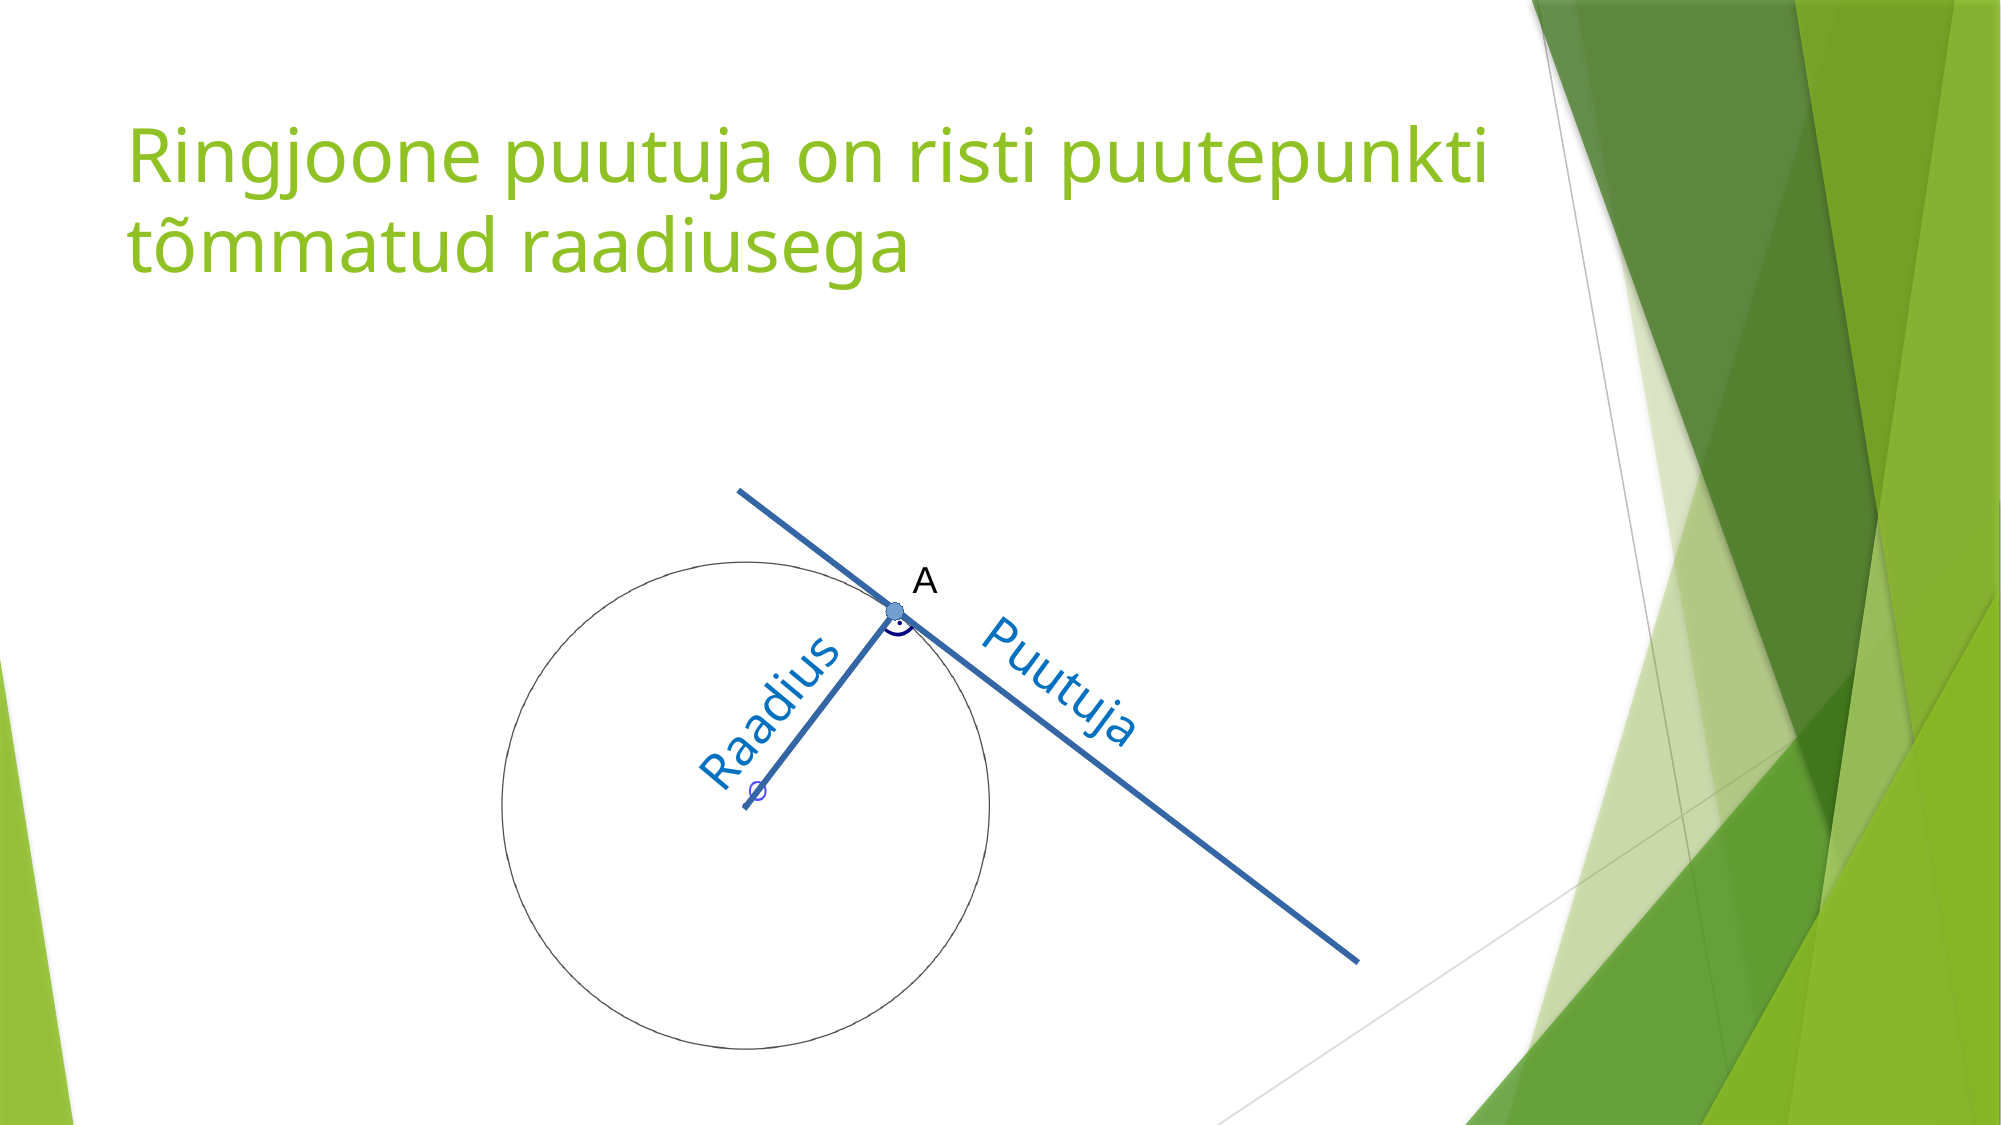

# Ringjoone puutuja on risti puutepunkti tõmmatud raadiusega
A
Puutuja
Raadius